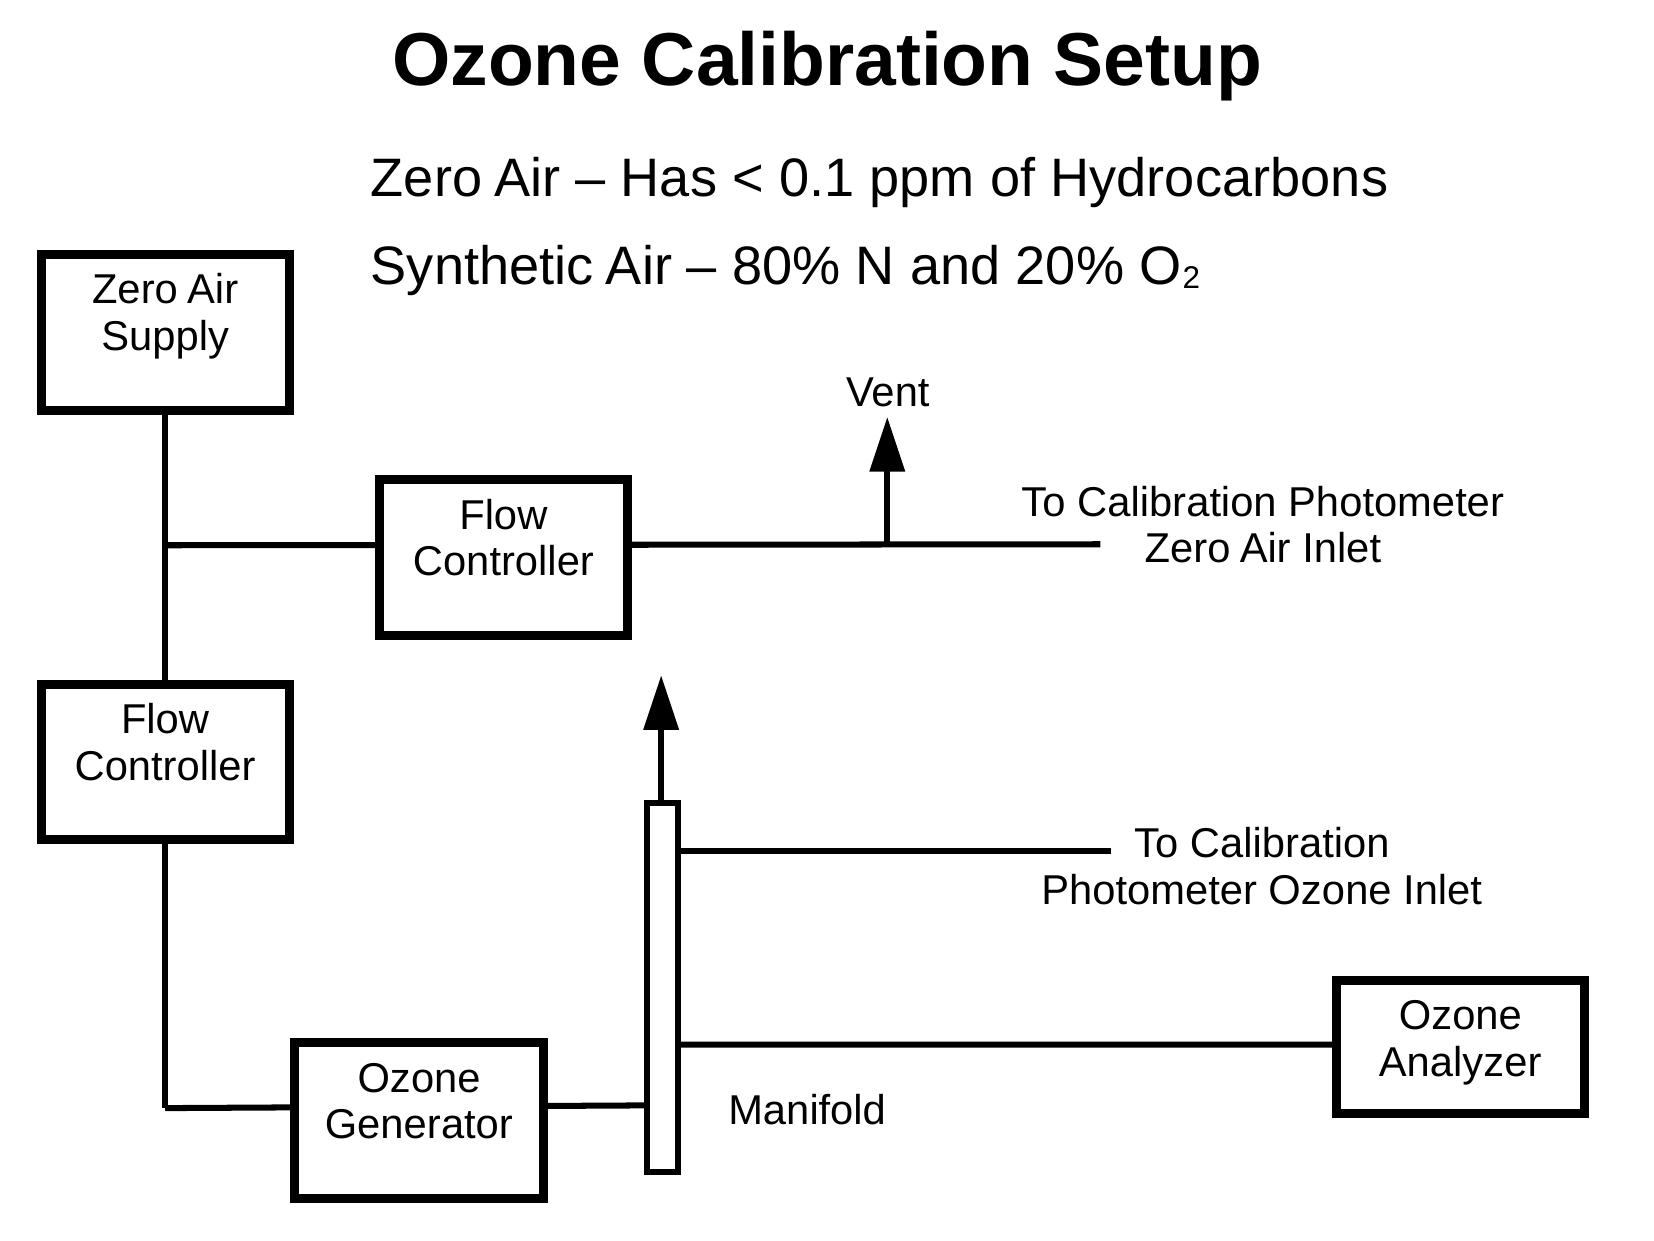

Ozone Calibration Setup
Zero Air – Has < 0.1 ppm of Hydrocarbons
Synthetic Air – 80% N and 20% O2
Zero Air Supply
Vent
To Calibration Photometer Zero Air Inlet
Flow
Controller
Flow
Controller
To Calibration
Photometer Ozone Inlet
Ozone
Analyzer
Ozone
Generator
Manifold